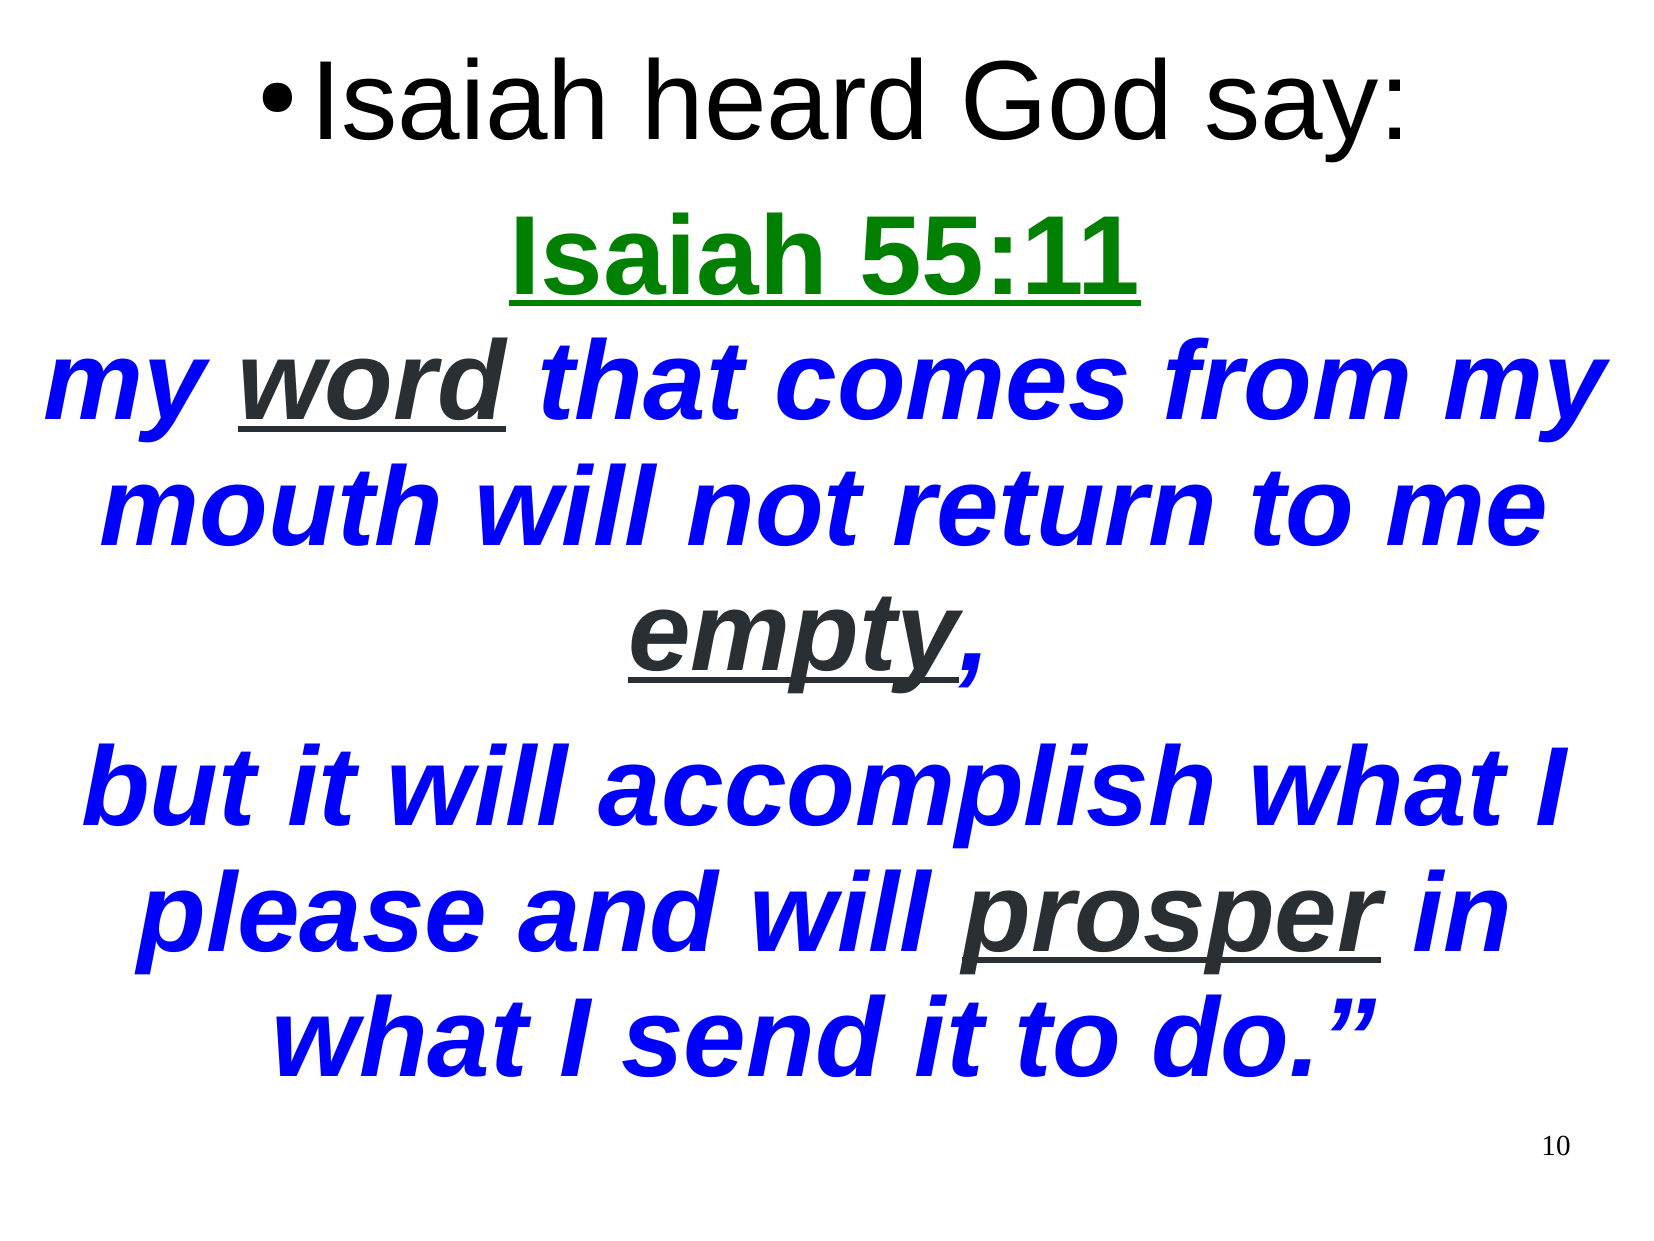

# Isaiah heard God say:
Isaiah 55:11
my word that comes from my mouth will not return to me empty,
but it will accomplish what I please and will prosper in what I send it to do.”
10